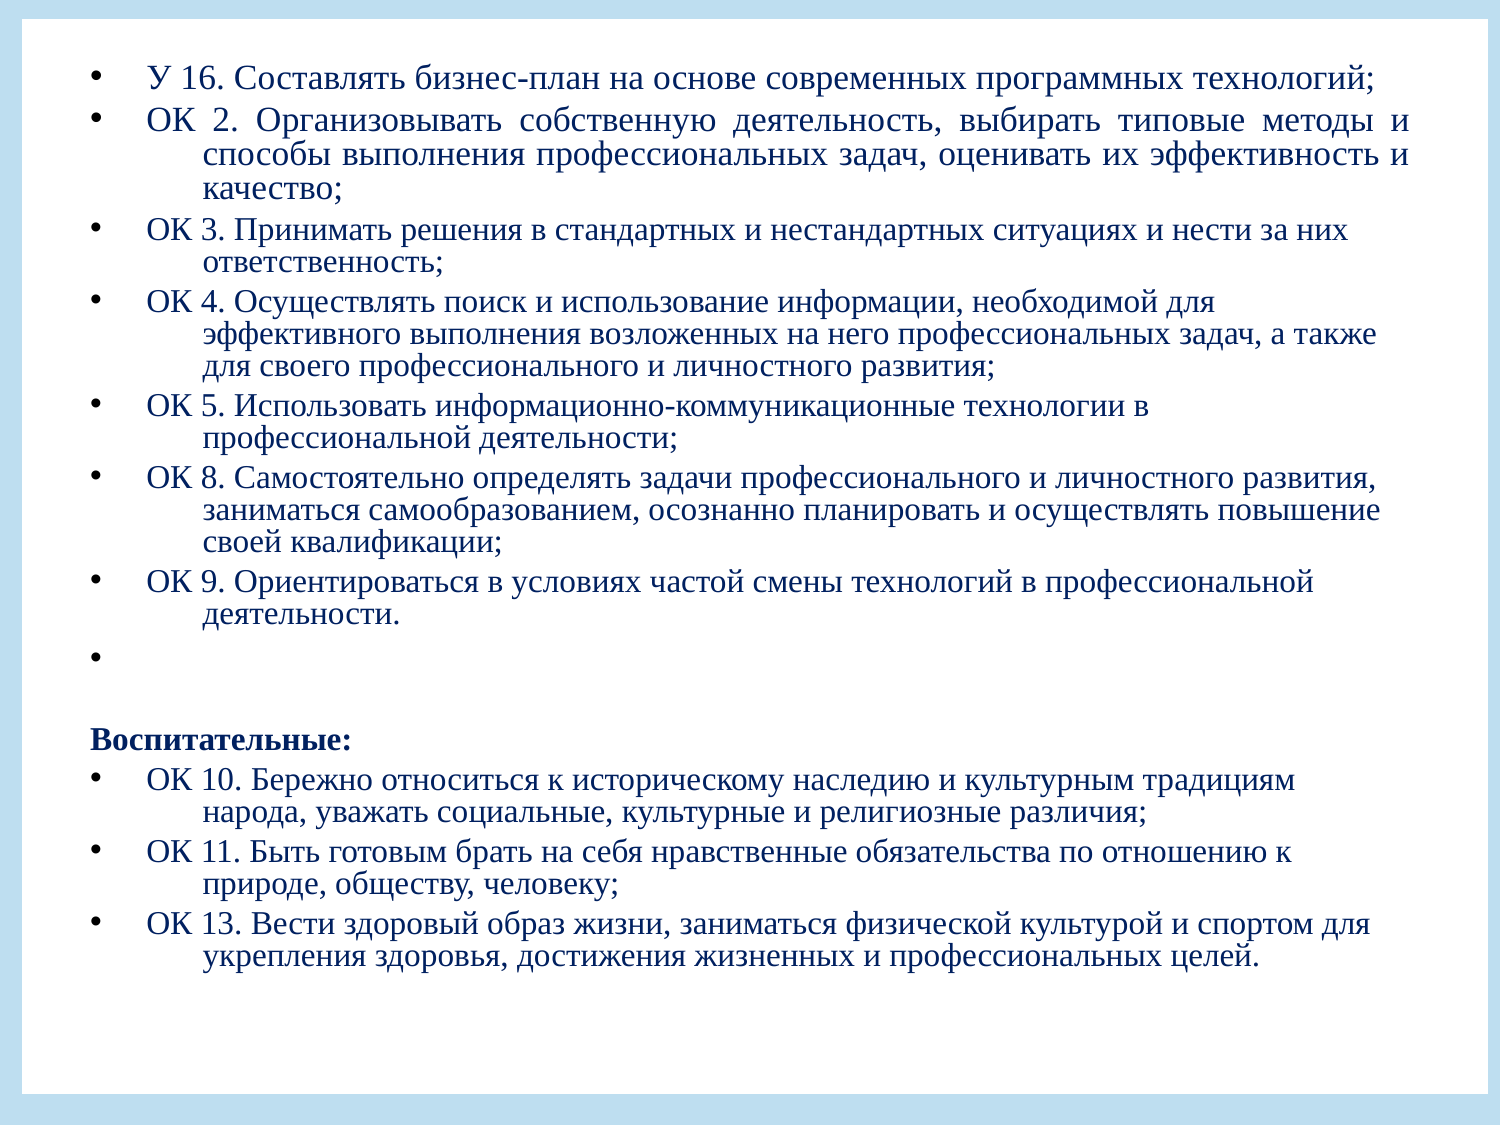

# У 16. Составлять бизнес-план на основе современных программных технологий;
ОК 2. Организовывать собственную деятельность, выбирать типовые методы и способы выполнения профессиональных задач, оценивать их эффективность и качество;
ОК 3. Принимать решения в стандартных и нестандартных ситуациях и нести за них ответственность;
ОК 4. Осуществлять поиск и использование информации, необходимой для эффективного выполнения возложенных на него профессиональных задач, а также для своего профессионального и личностного развития;
ОК 5. Использовать информационно-коммуникационные технологии в профессиональной деятельности;
ОК 8. Самостоятельно определять задачи профессионального и личностного развития, заниматься самообразованием, осознанно планировать и осуществлять повышение своей квалификации;
ОК 9. Ориентироваться в условиях частой смены технологий в профессиональной деятельности.
Воспитательные:
ОК 10. Бережно относиться к историческому наследию и культурным традициям народа, уважать социальные, культурные и религиозные различия;
ОК 11. Быть готовым брать на себя нравственные обязательства по отношению к природе, обществу, человеку;
ОК 13. Вести здоровый образ жизни, заниматься физической культурой и спортом для укрепления здоровья, достижения жизненных и профессиональных целей.